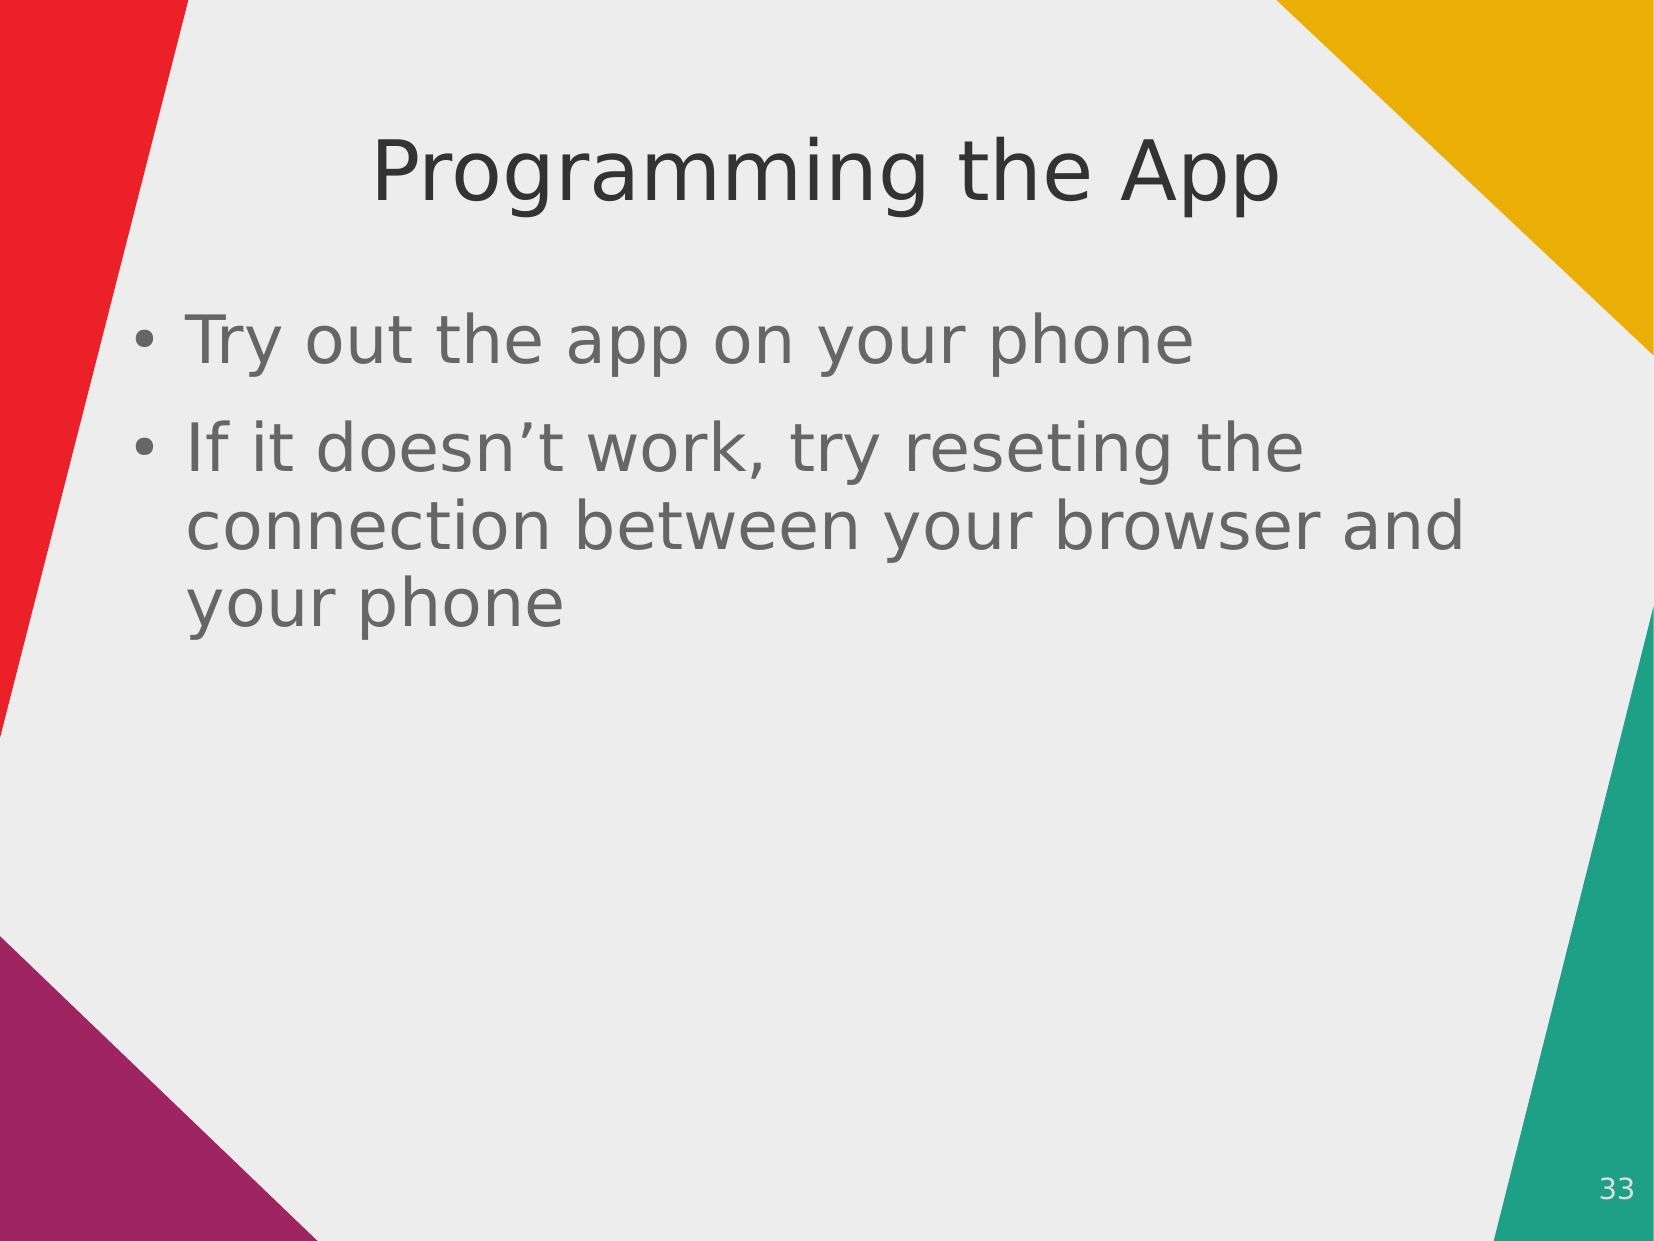

# Programming the App
Try out the app on your phone
If it doesn’t work, try reseting the connection between your browser and your phone
33